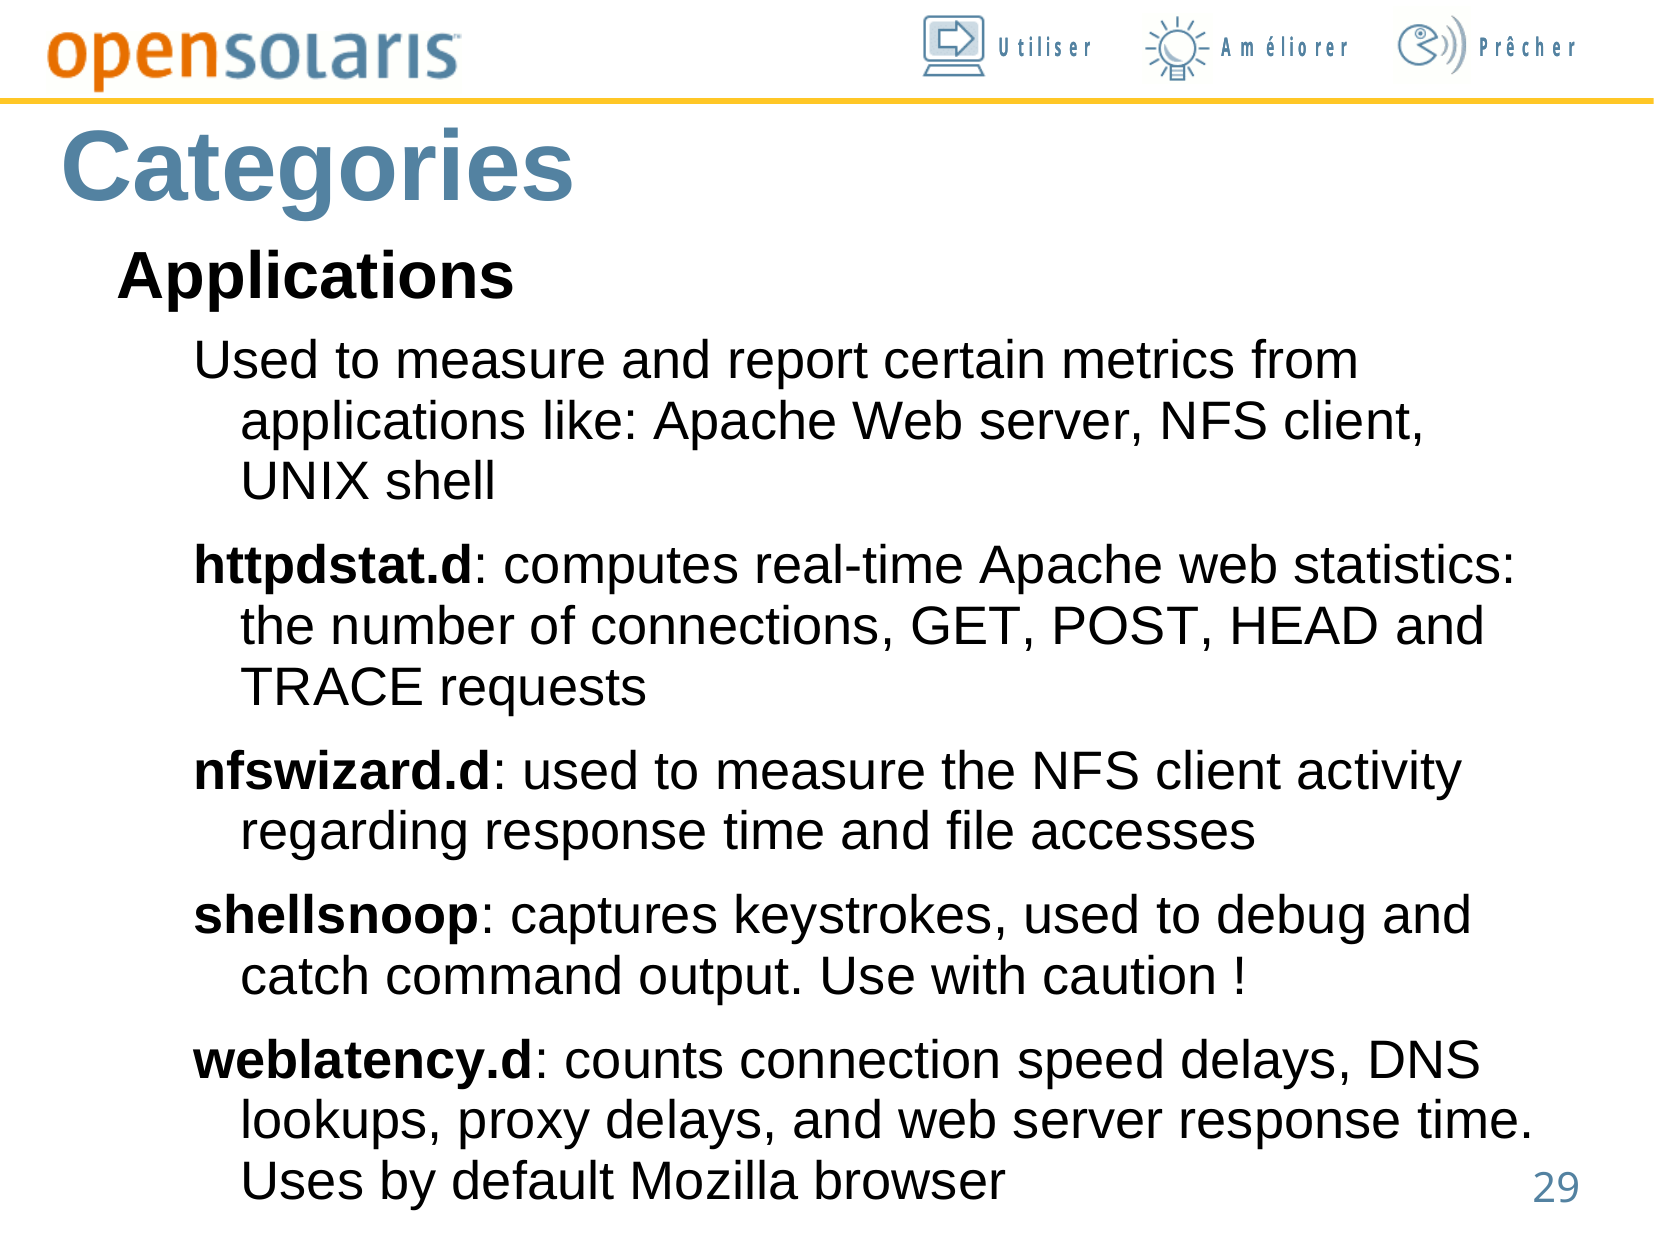

# Categories
Applications
Used to measure and report certain metrics from applications like: Apache Web server, NFS client, UNIX shell
httpdstat.d: computes real-time Apache web statistics: the number of connections, GET, POST, HEAD and TRACE requests
nfswizard.d: used to measure the NFS client activity regarding response time and file accesses
shellsnoop: captures keystrokes, used to debug and catch command output. Use with caution !
weblatency.d: counts connection speed delays, DNS lookups, proxy delays, and web server response time. Uses by default Mozilla browser